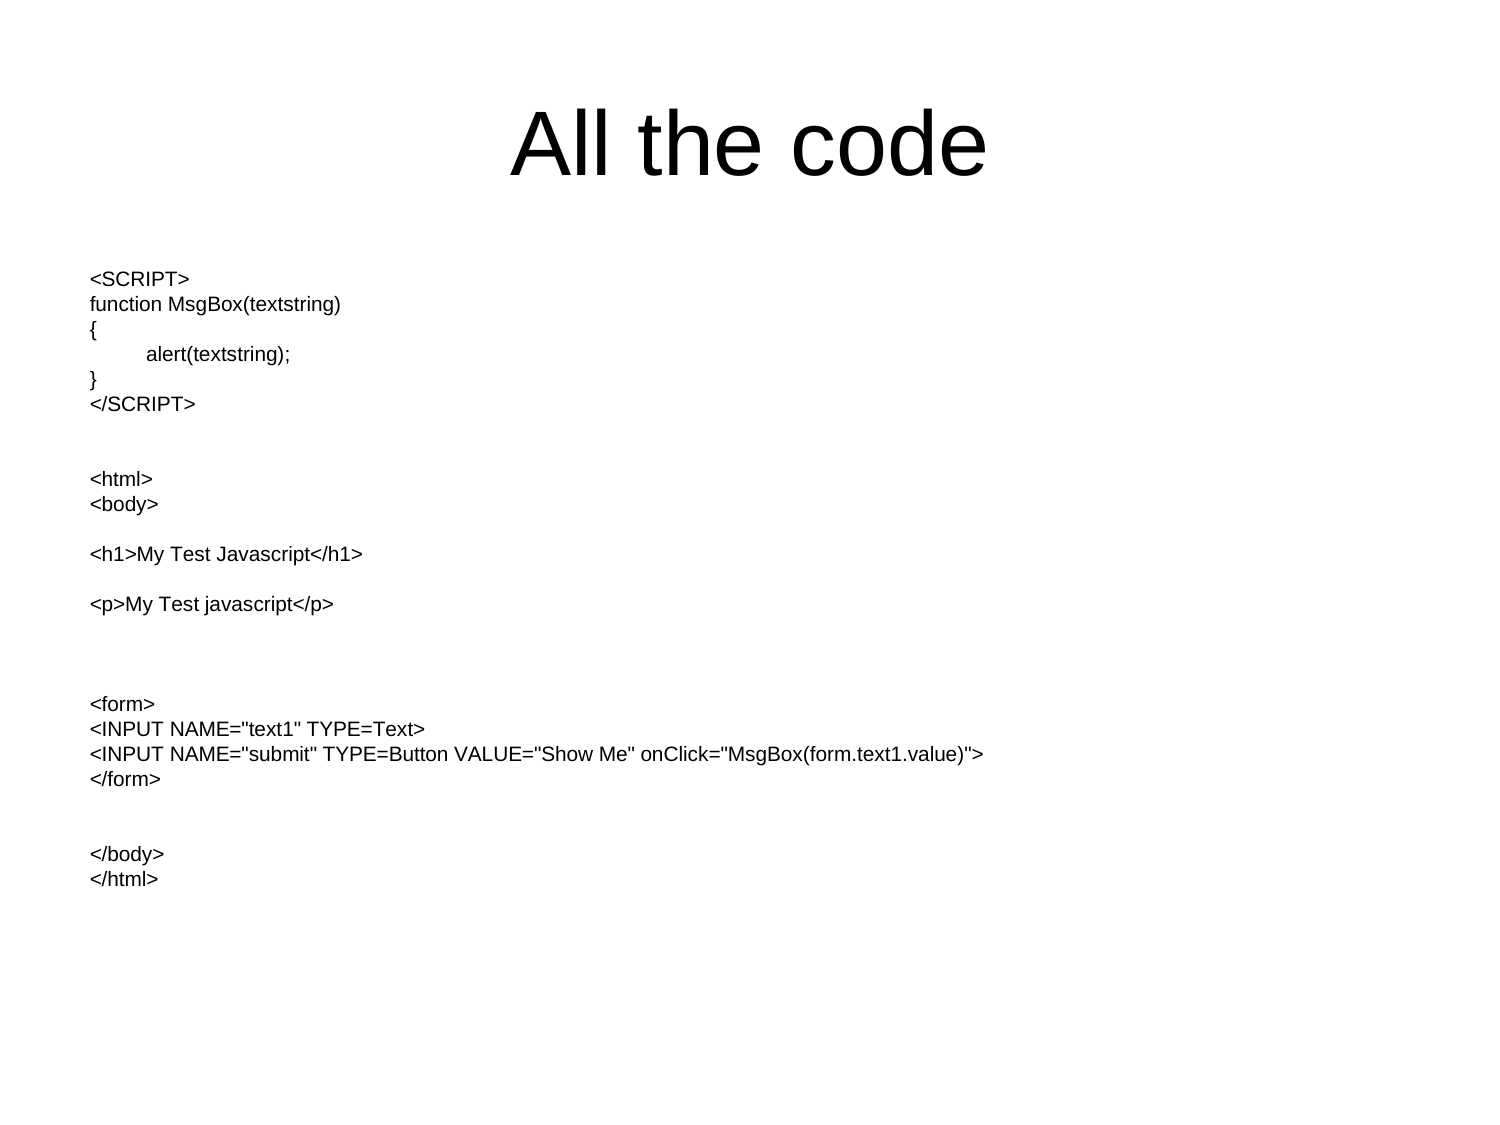

# All the code
<SCRIPT>
function MsgBox(textstring)
{
	alert(textstring);
}
</SCRIPT>
<html>
<body>
<h1>My Test Javascript</h1>
<p>My Test javascript</p>
<form>
<INPUT NAME="text1" TYPE=Text>
<INPUT NAME="submit" TYPE=Button VALUE="Show Me" onClick="MsgBox(form.text1.value)">
</form>
</body>
</html>